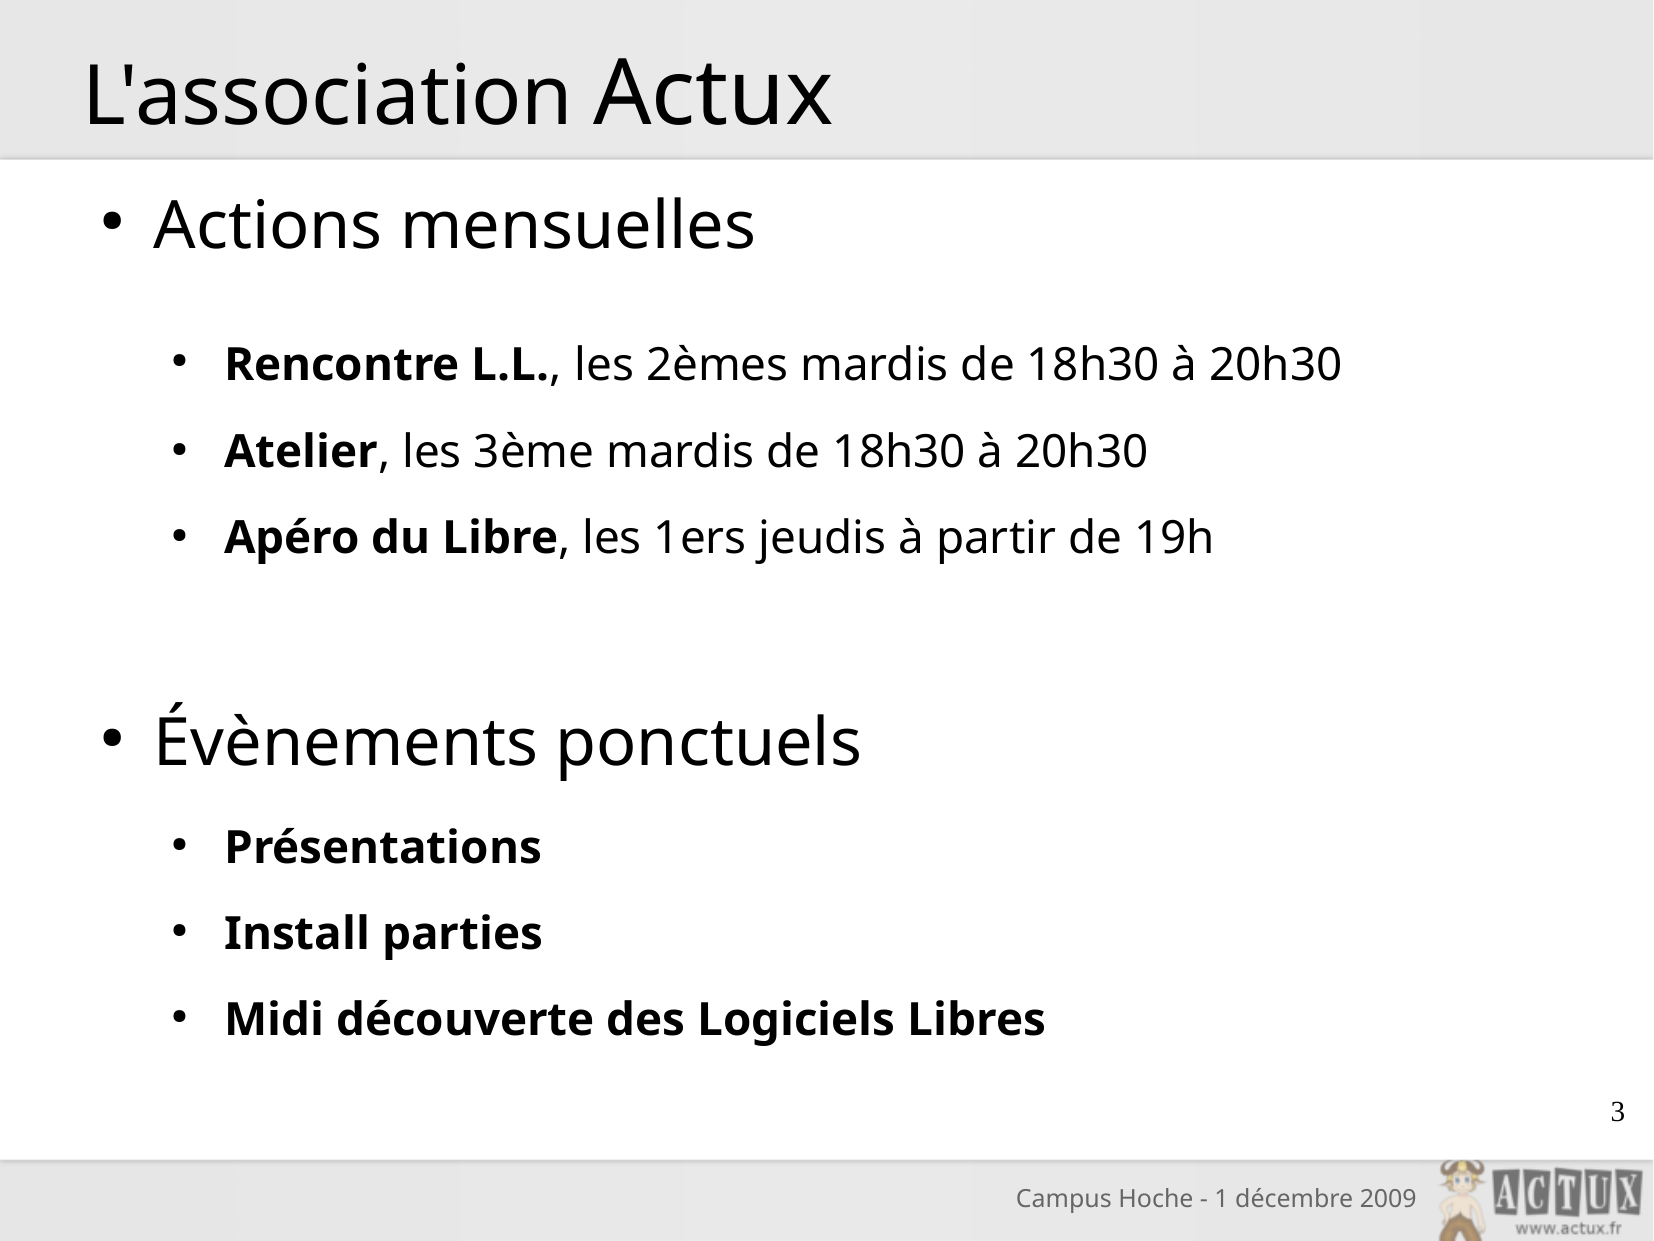

# L'association Actux
Actions mensuelles
Rencontre L.L., les 2èmes mardis de 18h30 à 20h30
Atelier, les 3ème mardis de 18h30 à 20h30
Apéro du Libre, les 1ers jeudis à partir de 19h
Évènements ponctuels
Présentations
Install parties
Midi découverte des Logiciels Libres
3
Campus Hoche - 1 décembre 2009